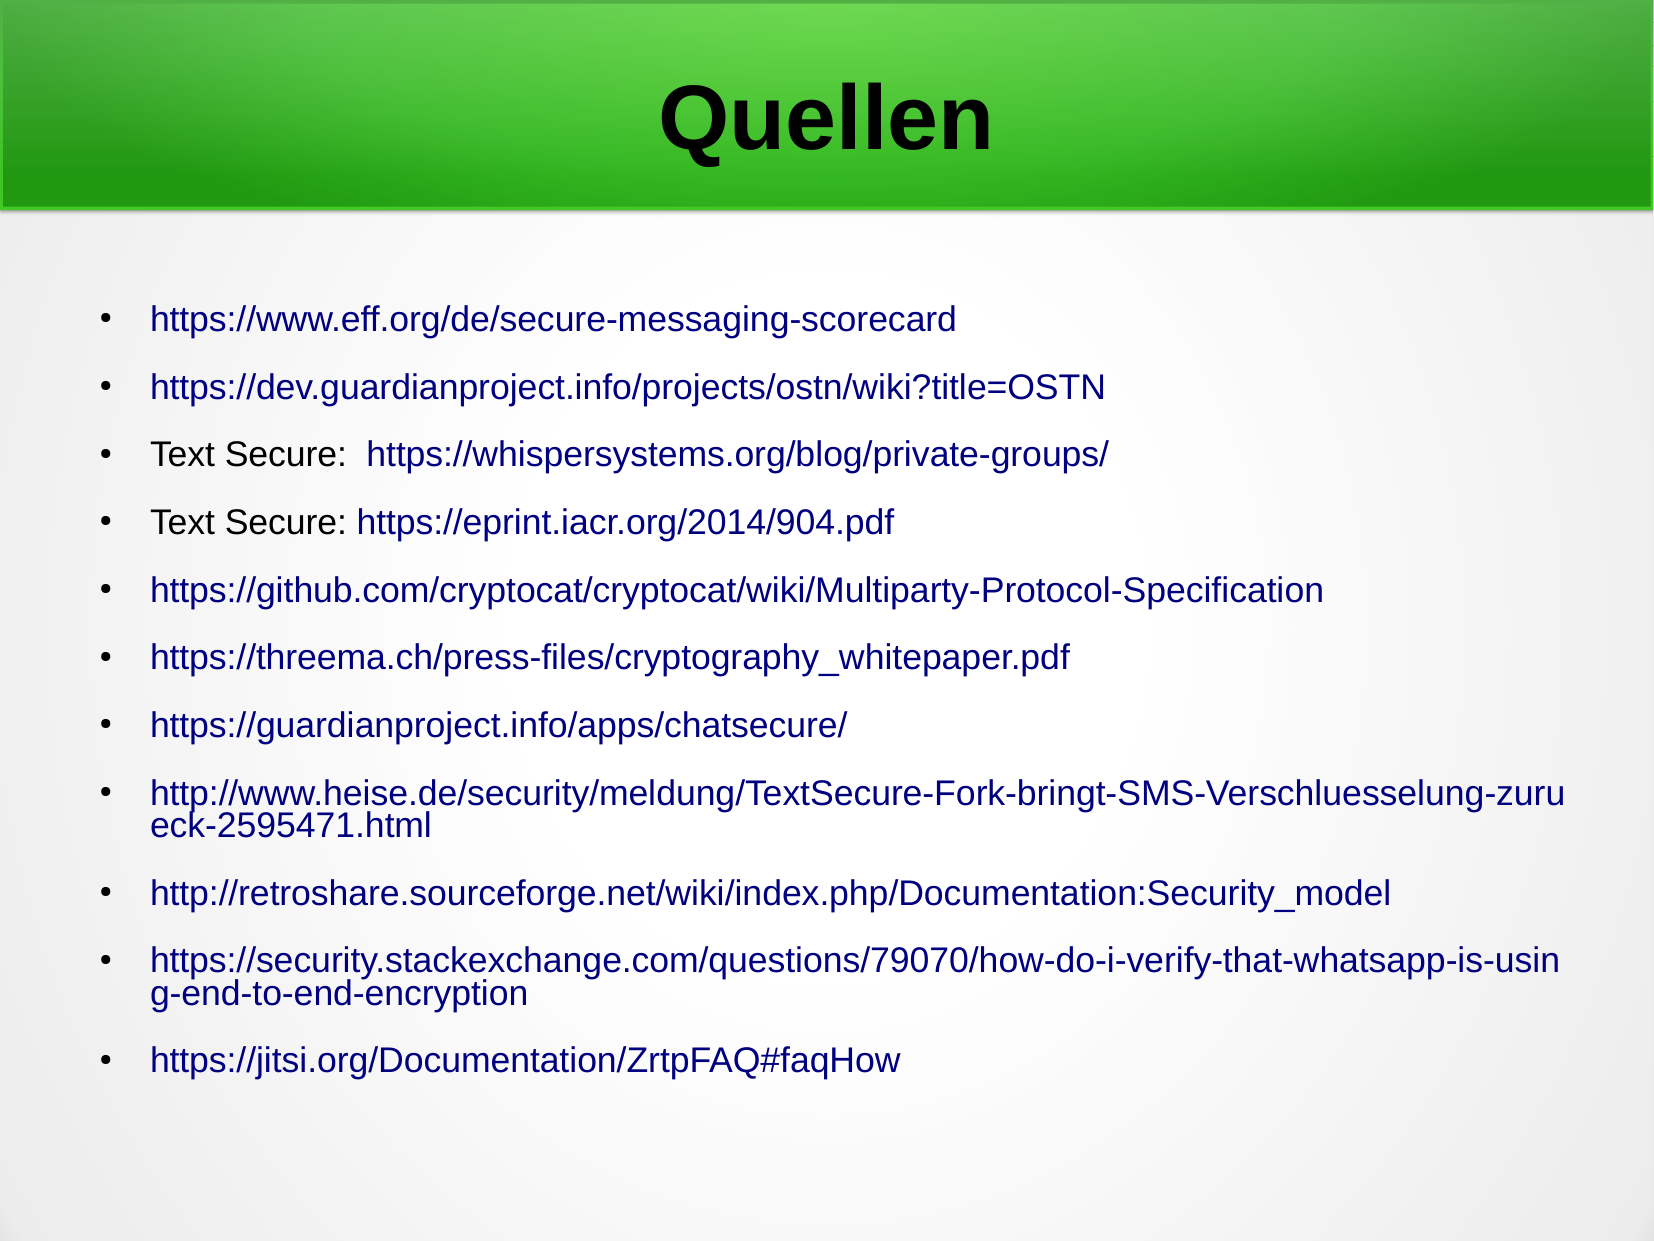

# Quellen
https://www.eff.org/de/secure-messaging-scorecard
https://dev.guardianproject.info/projects/ostn/wiki?title=OSTN
Text Secure: https://whispersystems.org/blog/private-groups/
Text Secure: https://eprint.iacr.org/2014/904.pdf
https://github.com/cryptocat/cryptocat/wiki/Multiparty-Protocol-Specification
https://threema.ch/press-files/cryptography_whitepaper.pdf
https://guardianproject.info/apps/chatsecure/
http://www.heise.de/security/meldung/TextSecure-Fork-bringt-SMS-Verschluesselung-zurueck-2595471.html
http://retroshare.sourceforge.net/wiki/index.php/Documentation:Security_model
https://security.stackexchange.com/questions/79070/how-do-i-verify-that-whatsapp-is-using-end-to-end-encryption
https://jitsi.org/Documentation/ZrtpFAQ#faqHow